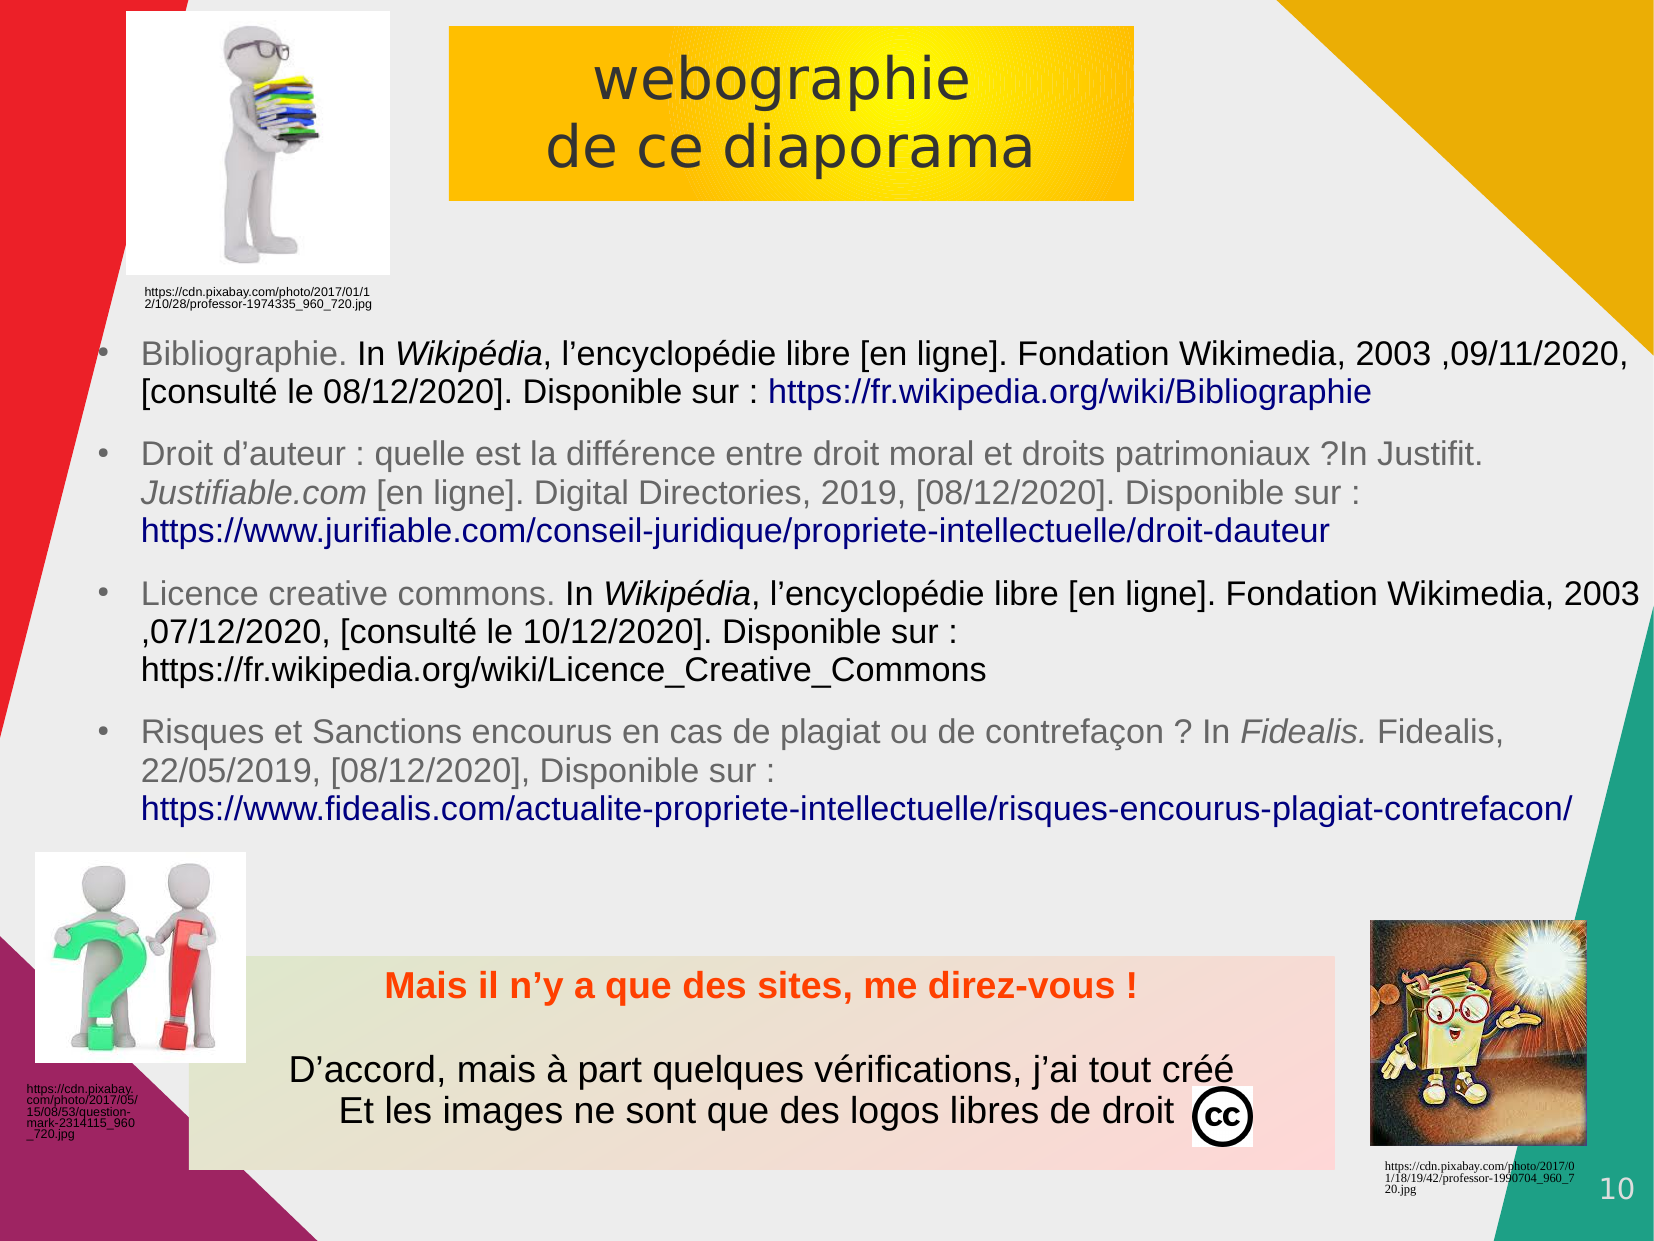

# webographie de ce diaporama
Bibliographie. In Wikipédia, l’encyclopédie libre [en ligne]. Fondation Wikimedia, 2003 ,09/11/2020, [consulté le 08/12/2020]. Disponible sur : https://fr.wikipedia.org/wiki/Bibliographie
Droit d’auteur : quelle est la différence entre droit moral et droits patrimoniaux ?In Justifit. Justifiable.com [en ligne]. Digital Directories, 2019, [08/12/2020]. Disponible sur : https://www.jurifiable.com/conseil-juridique/propriete-intellectuelle/droit-dauteur
Licence creative commons. In Wikipédia, l’encyclopédie libre [en ligne]. Fondation Wikimedia, 2003 ,07/12/2020, [consulté le 10/12/2020]. Disponible sur : https://fr.wikipedia.org/wiki/Licence_Creative_Commons
Risques et Sanctions encourus en cas de plagiat ou de contrefaçon ? In Fidealis. Fidealis, 22/05/2019, [08/12/2020], Disponible sur : https://www.fidealis.com/actualite-propriete-intellectuelle/risques-encourus-plagiat-contrefacon/
https://cdn.pixabay.com/photo/2017/01/12/10/28/professor-1974335_960_720.jpg
Mais il n’y a que des sites, me direz-vous !
D’accord, mais à part quelques vérifications, j’ai tout créé
Et les images ne sont que des logos libres de droit
https://cdn.pixabay.com/photo/2017/05/15/08/53/question-mark-2314115_960_720.jpg
https://cdn.pixabay.com/photo/2017/01/18/19/42/professor-1990704_960_720.jpg
10